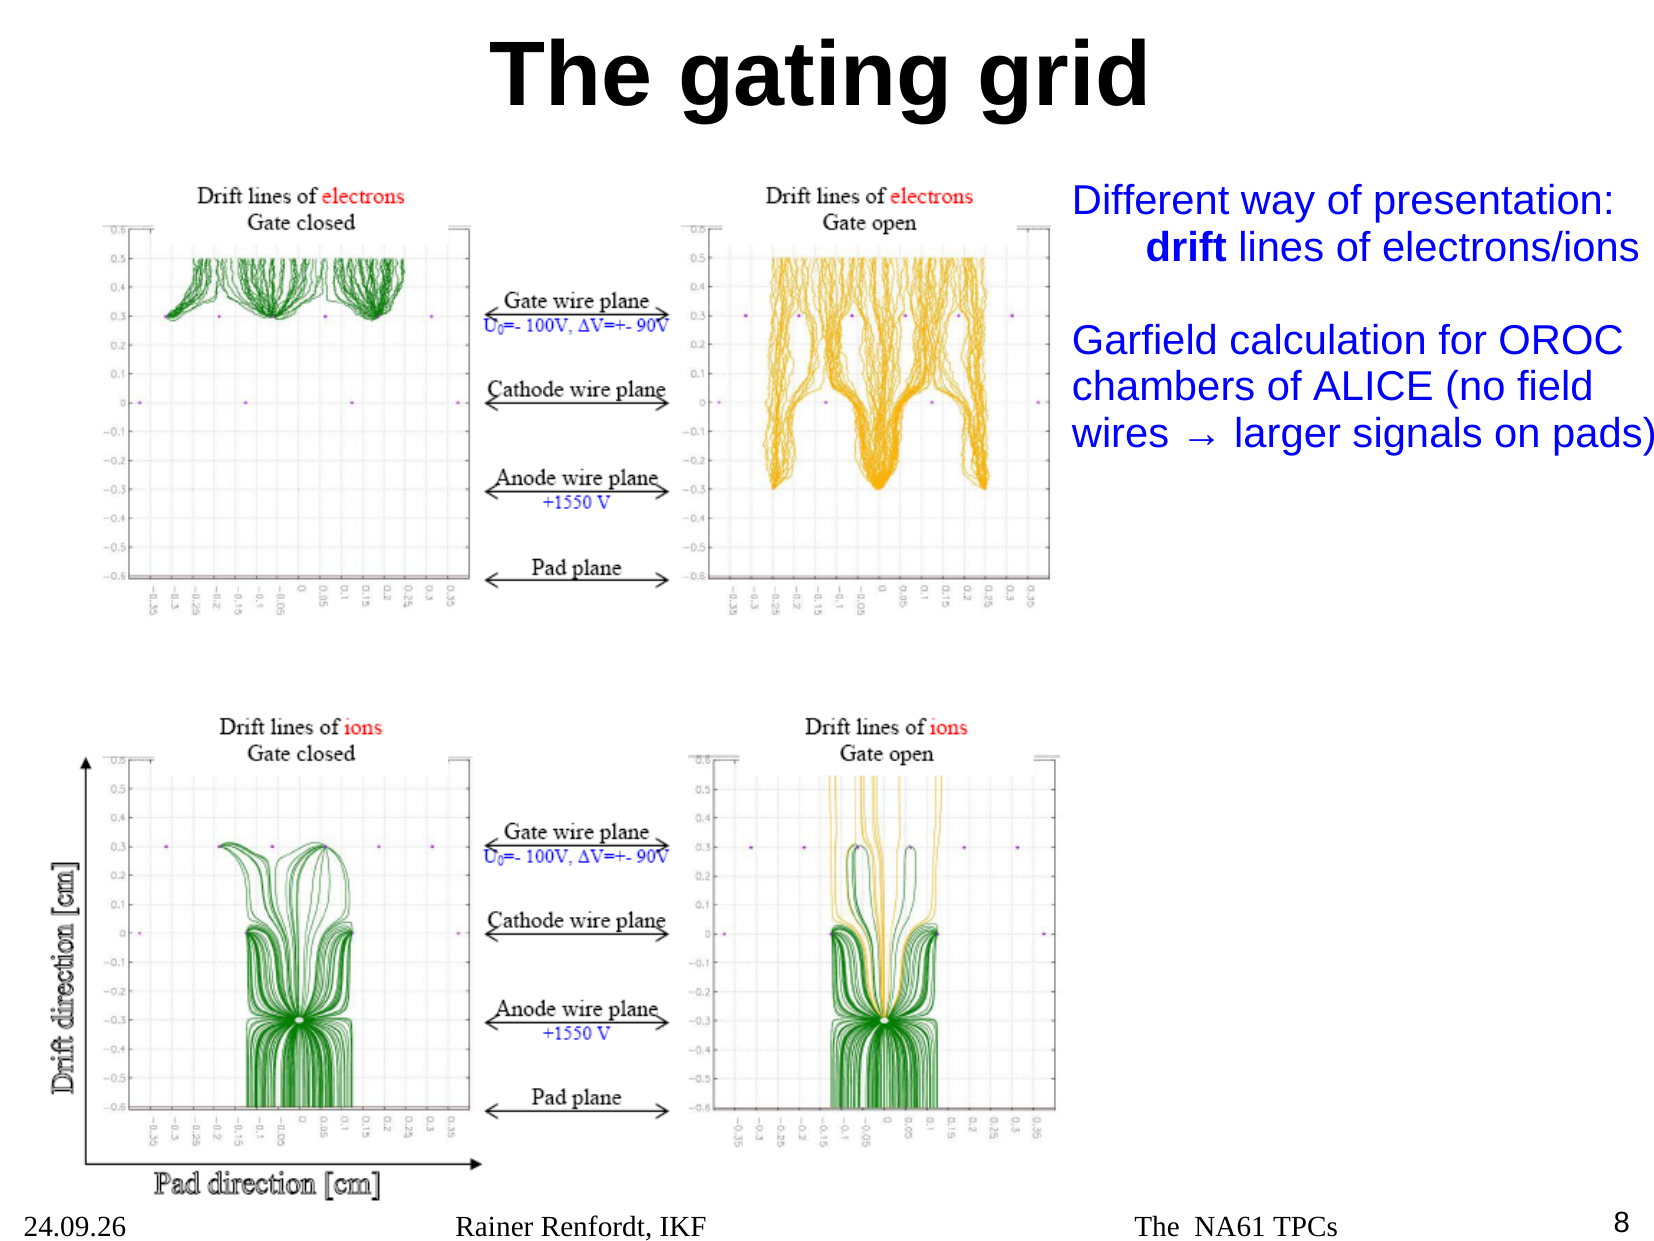

# The gating grid
Different way of presentation:
	drift lines of electrons/ions
Garfield calculation for OROC
chambers of ALICE (no field
wires → larger signals on pads)